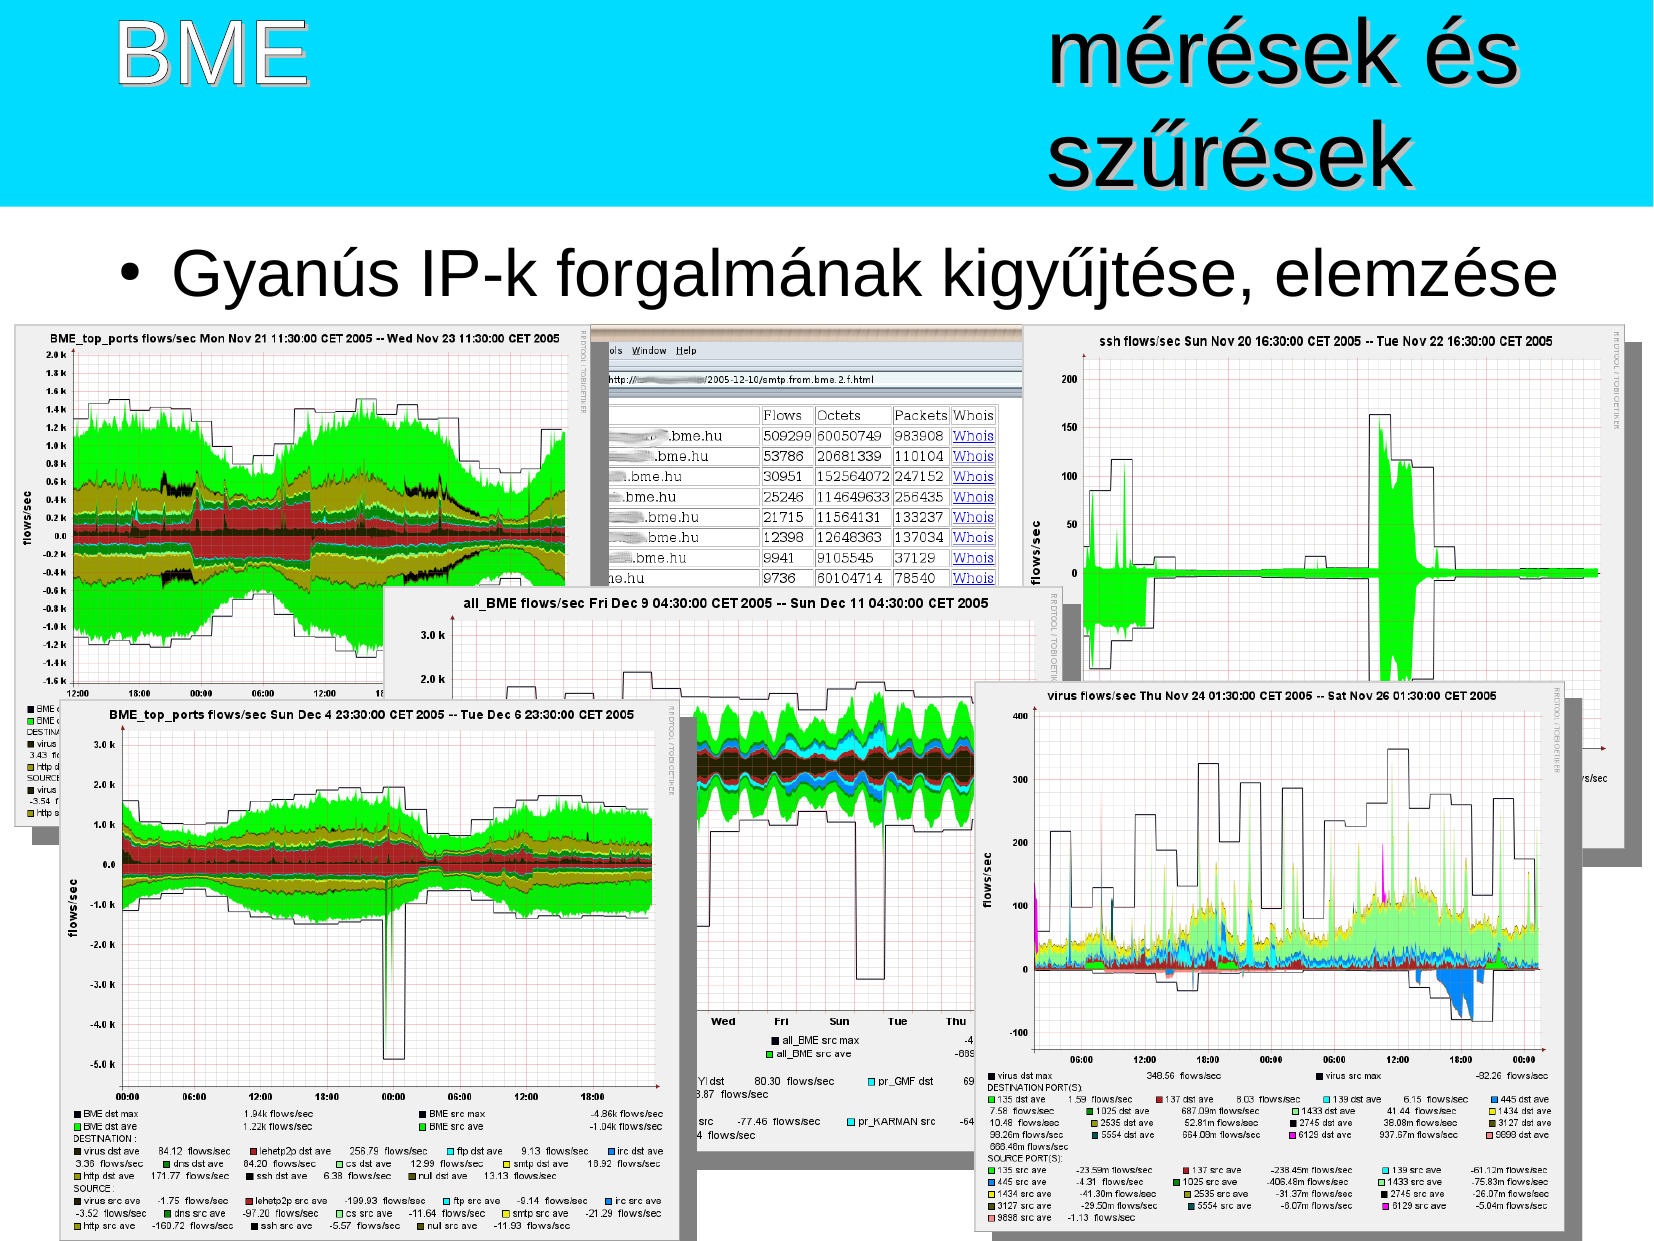

BME	mérések és 				szűrések
# Gyanús IP-k forgalmának kigyűjtése, elemzése